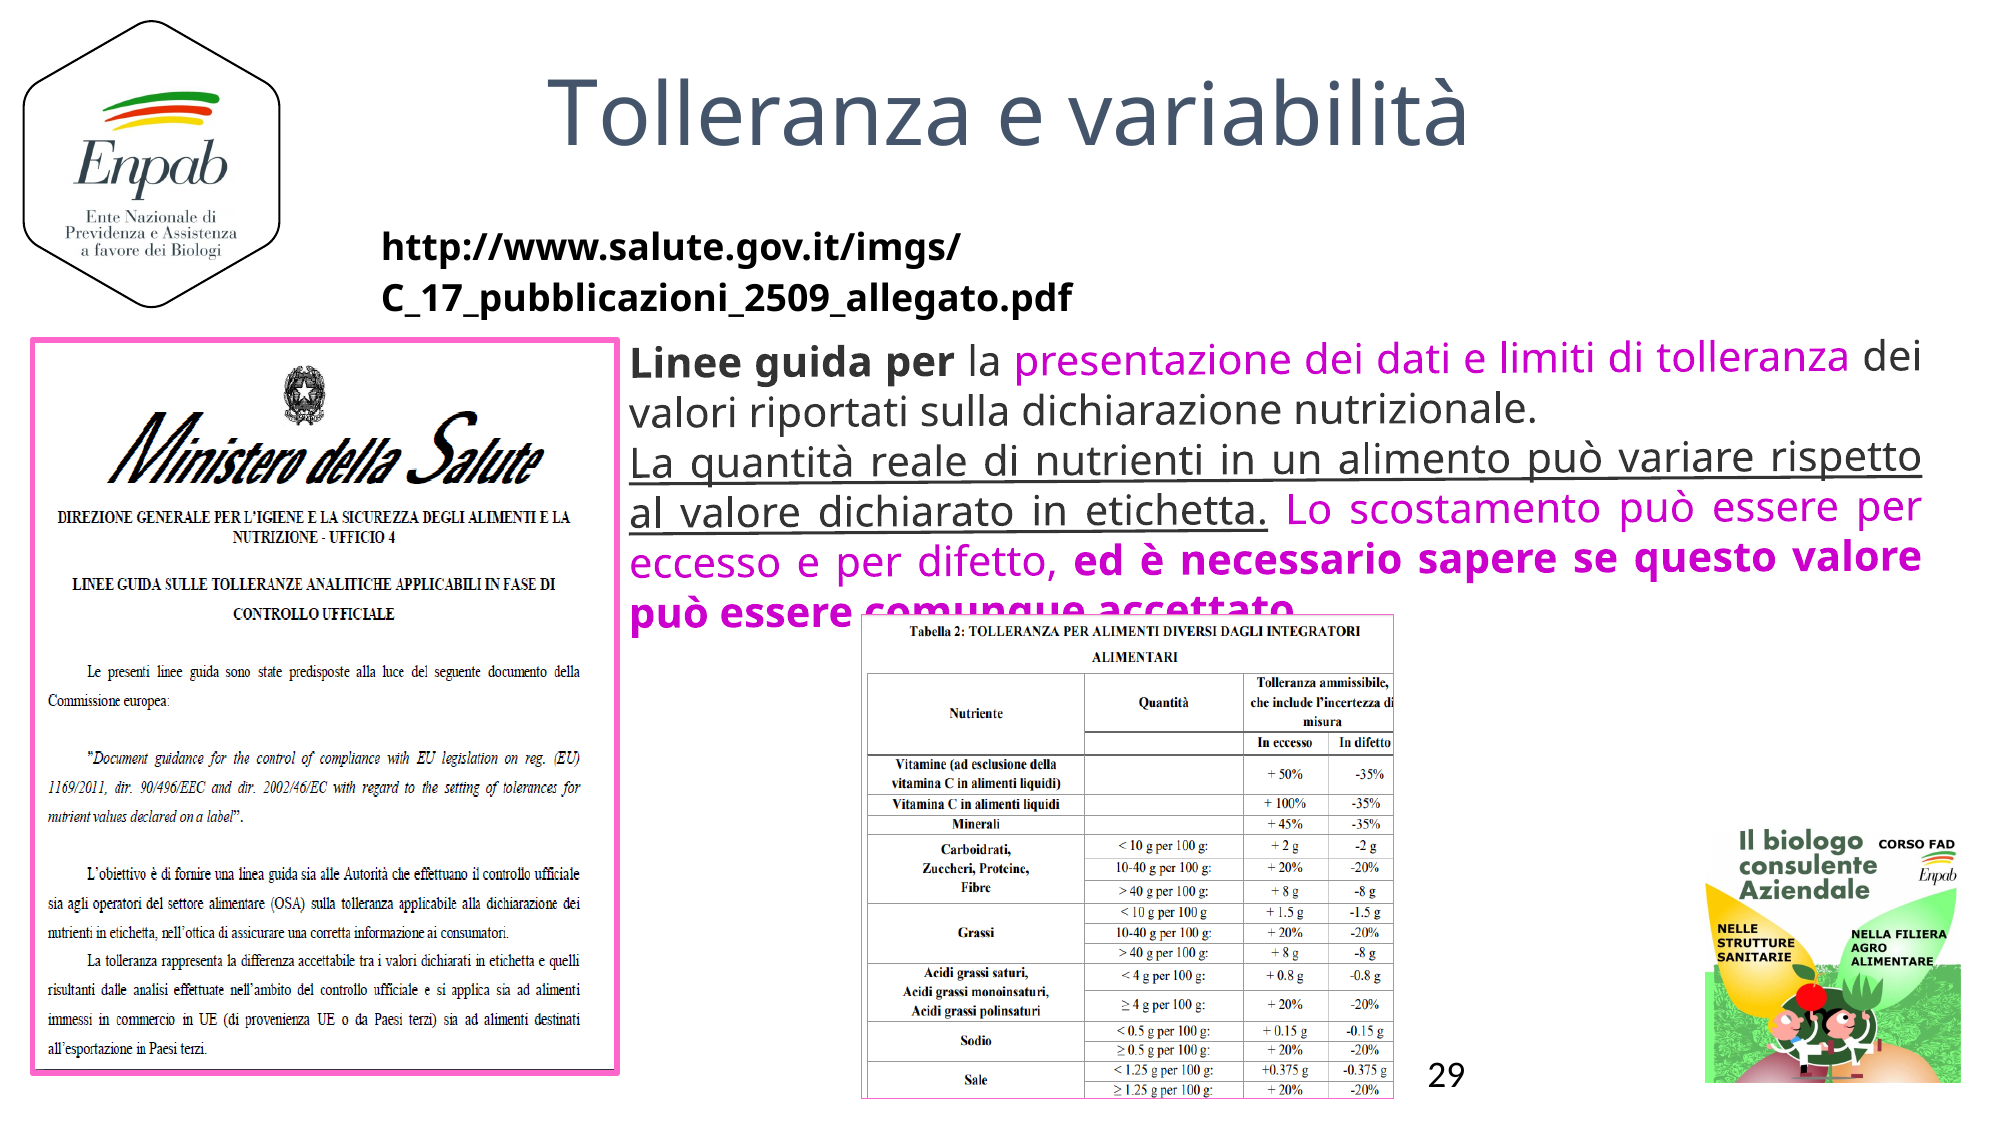

Tolleranza e variabilità
http://www.salute.gov.it/imgs/C_17_pubblicazioni_2509_allegato.pdf
Linee guida per la presentazione dei dati e limiti di tolleranza dei valori riportati sulla dichiarazione nutrizionale.
La quantità reale di nutrienti in un alimento può variare rispetto al valore dichiarato in etichetta. Lo scostamento può essere per eccesso e per difetto, ed è necessario sapere se questo valore può essere comunque accettato.
29